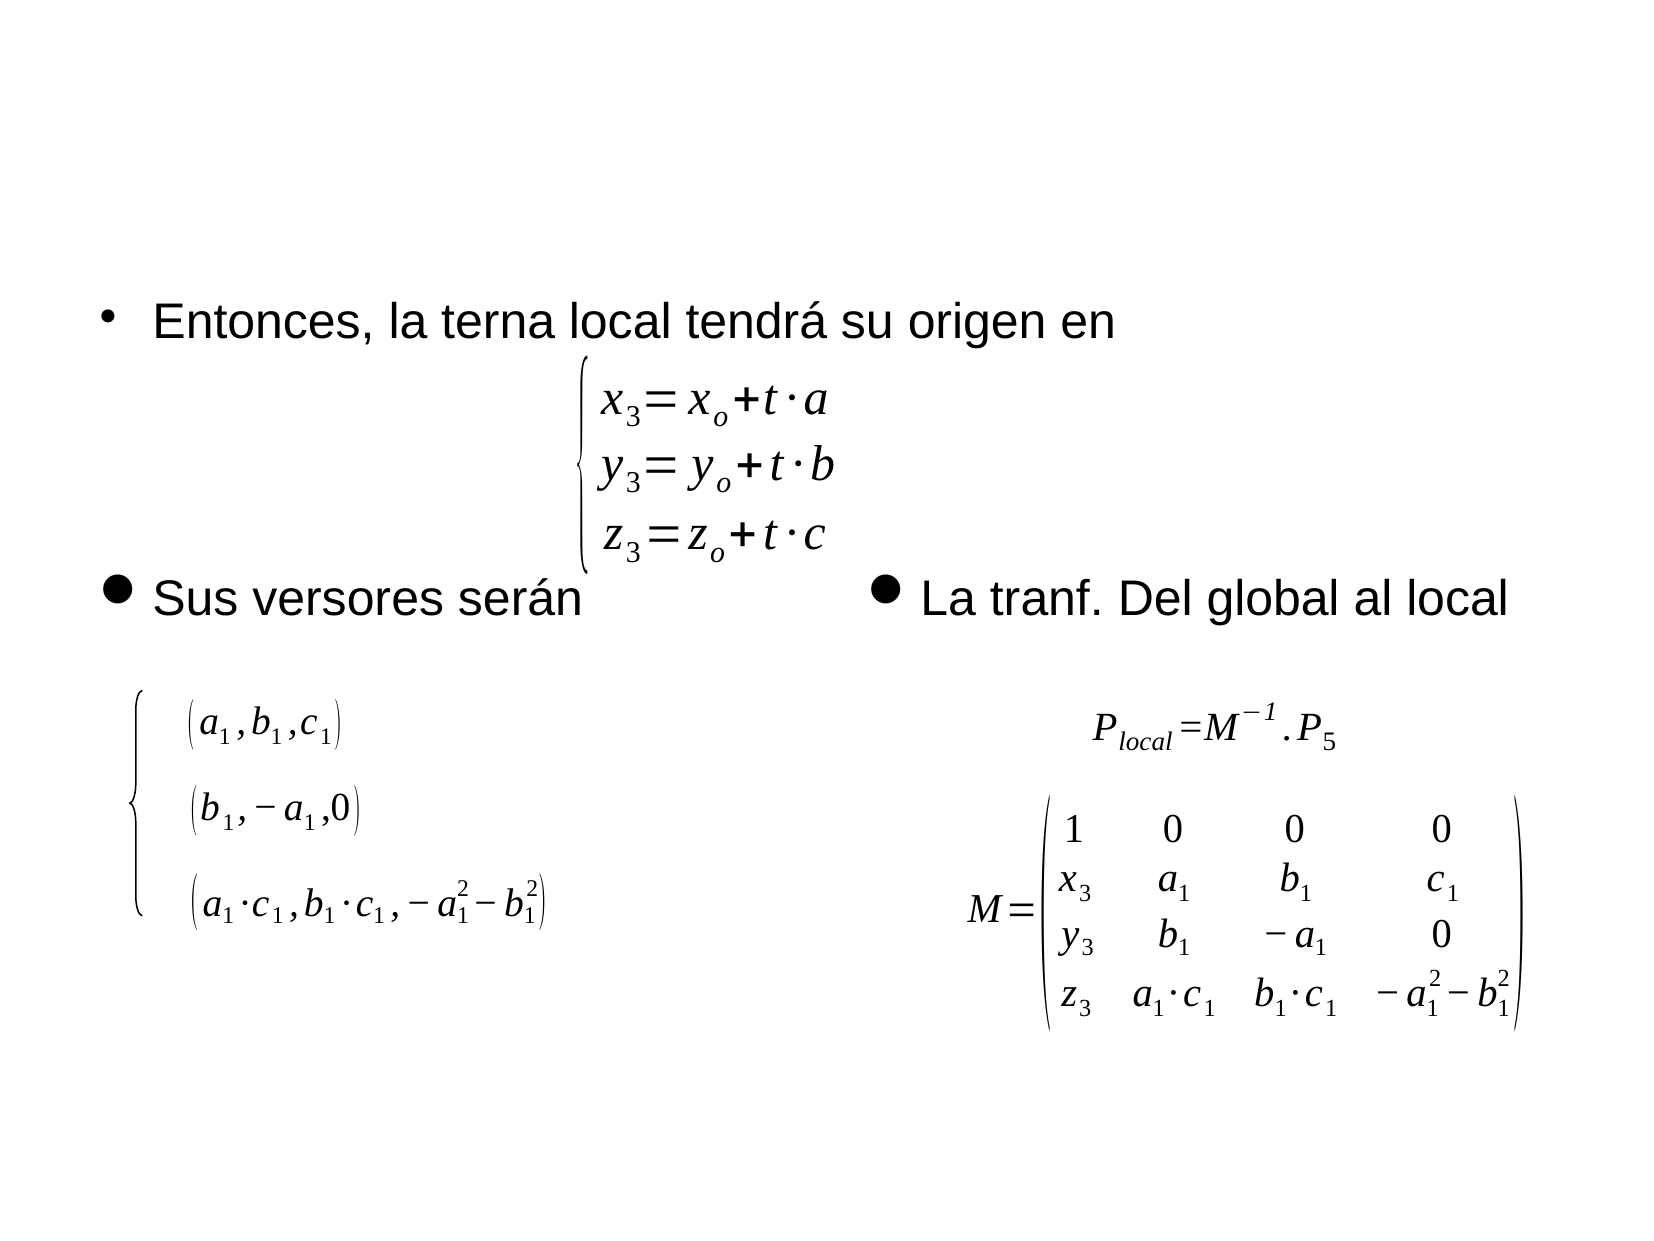

#
Entonces, la terna local tendrá su origen en
Sus versores serán
La tranf. Del global al local